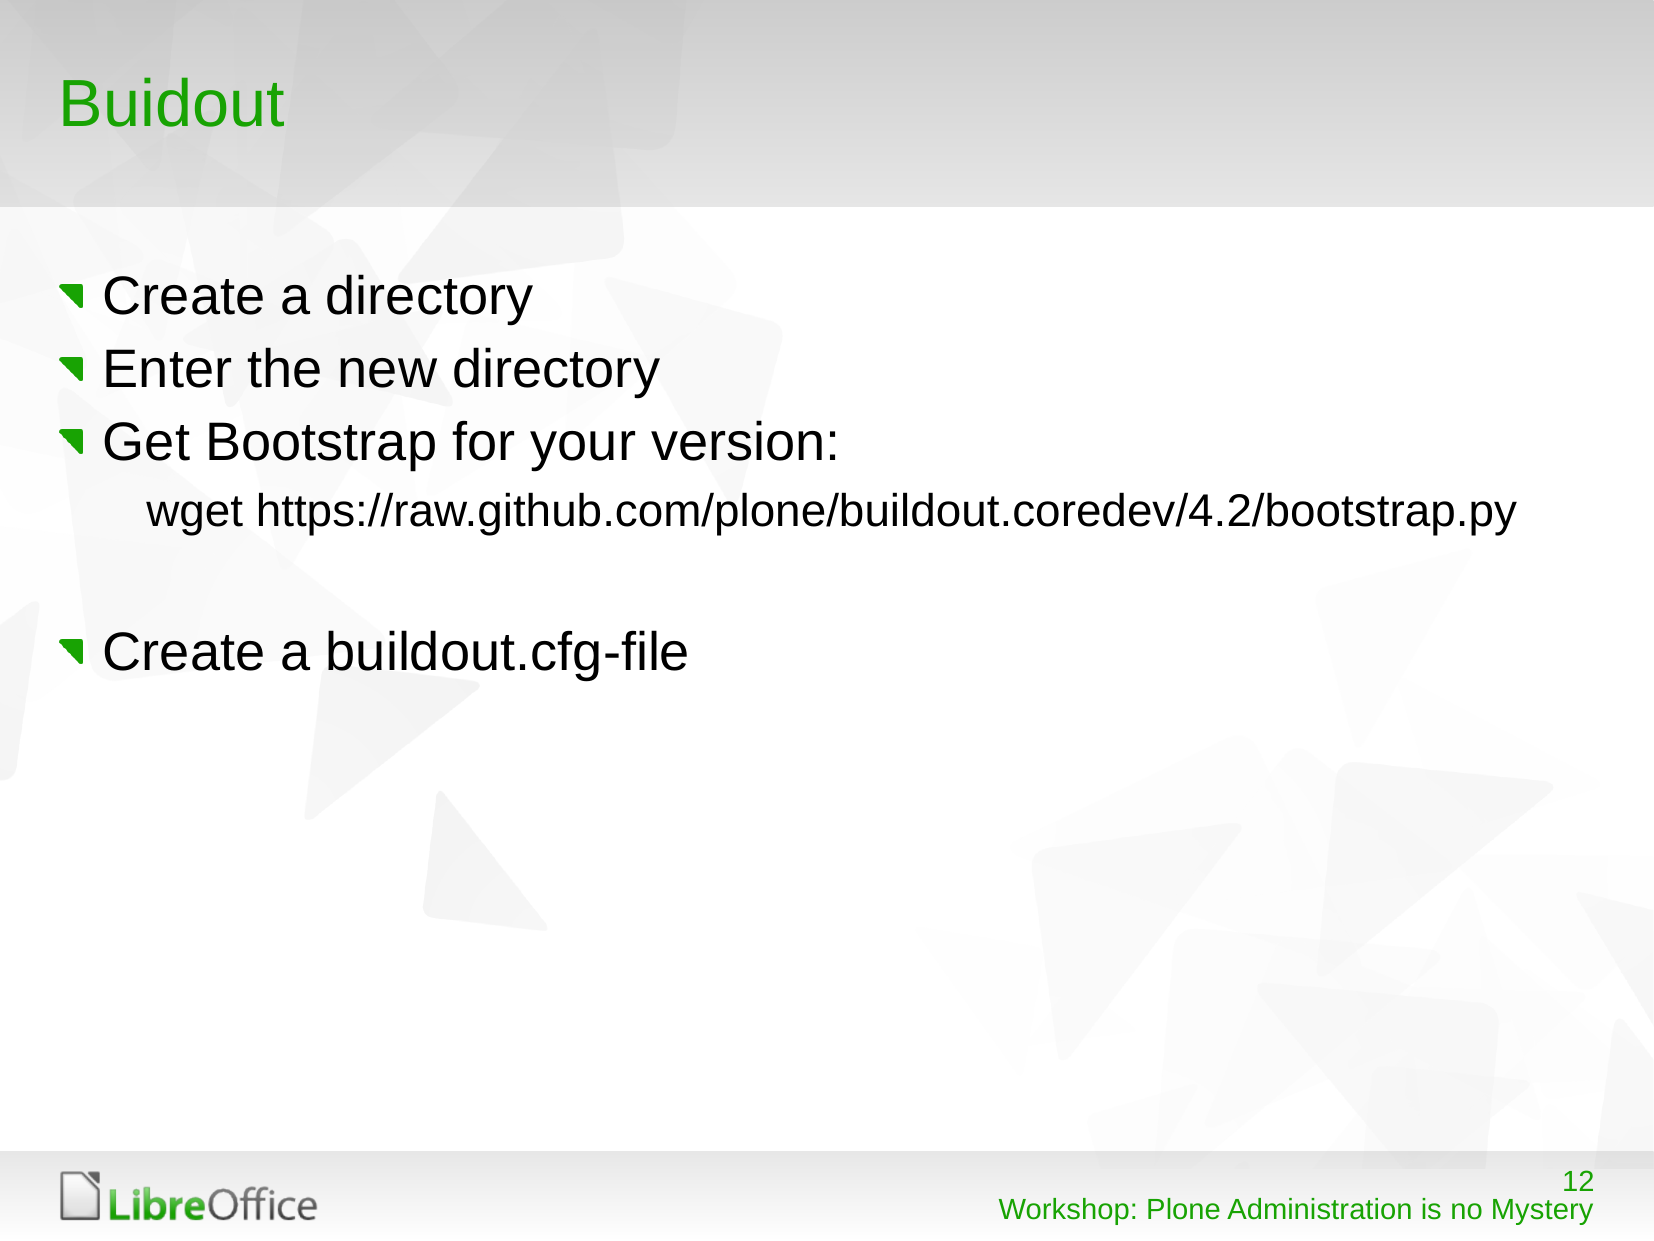

# Buidout
Create a directory
Enter the new directory
Get Bootstrap for your version:
wget https://raw.github.com/plone/buildout.coredev/4.2/bootstrap.py
Create a buildout.cfg-file
12
Workshop: Plone Administration is no Mystery